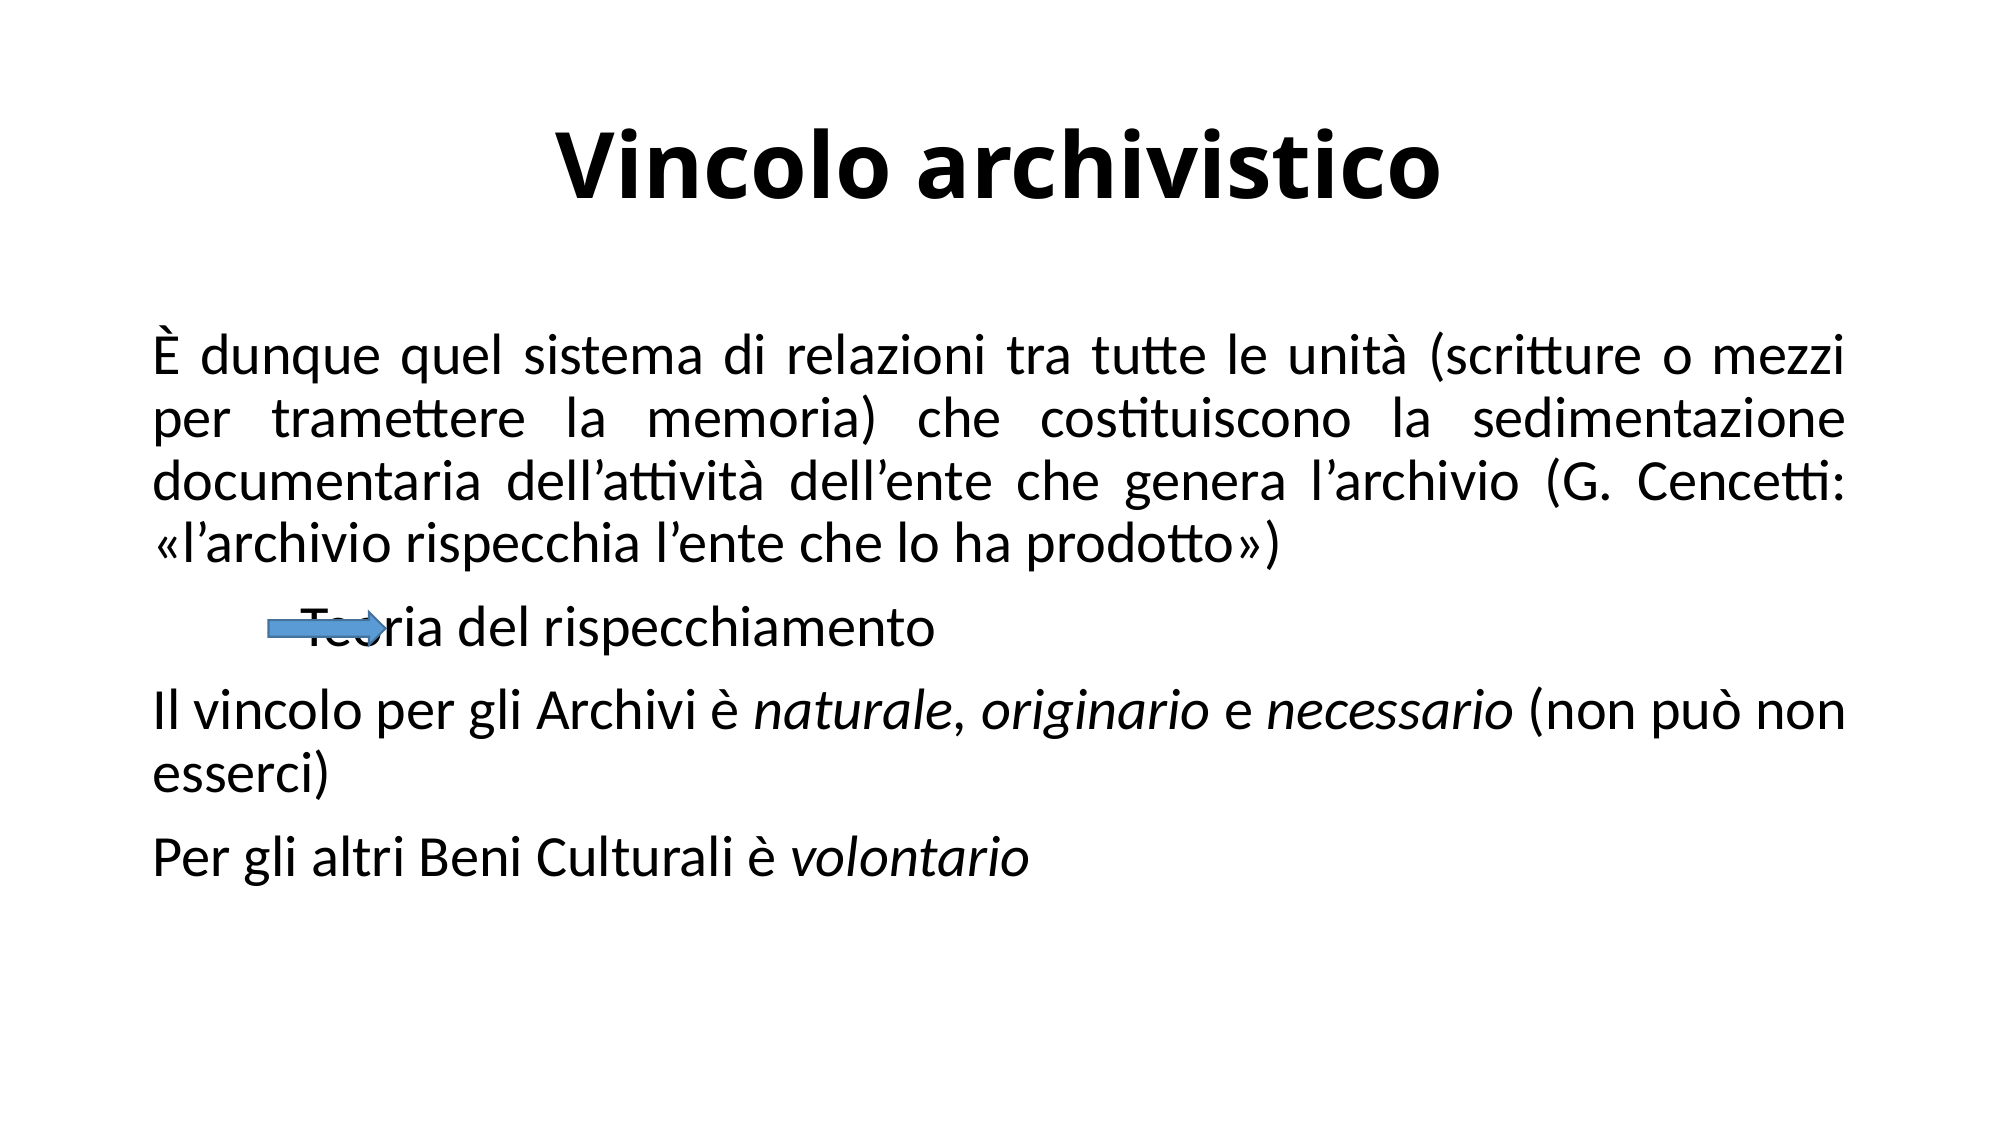

# Vincolo archivistico
È dunque quel sistema di relazioni tra tutte le unità (scritture o mezzi per tramettere la memoria) che costituiscono la sedimentazione documentaria dell’attività dell’ente che genera l’archivio (G. Cencetti: «l’archivio rispecchia l’ente che lo ha prodotto»)
		Teoria del rispecchiamento
Il vincolo per gli Archivi è naturale, originario e necessario (non può non esserci)
Per gli altri Beni Culturali è volontario